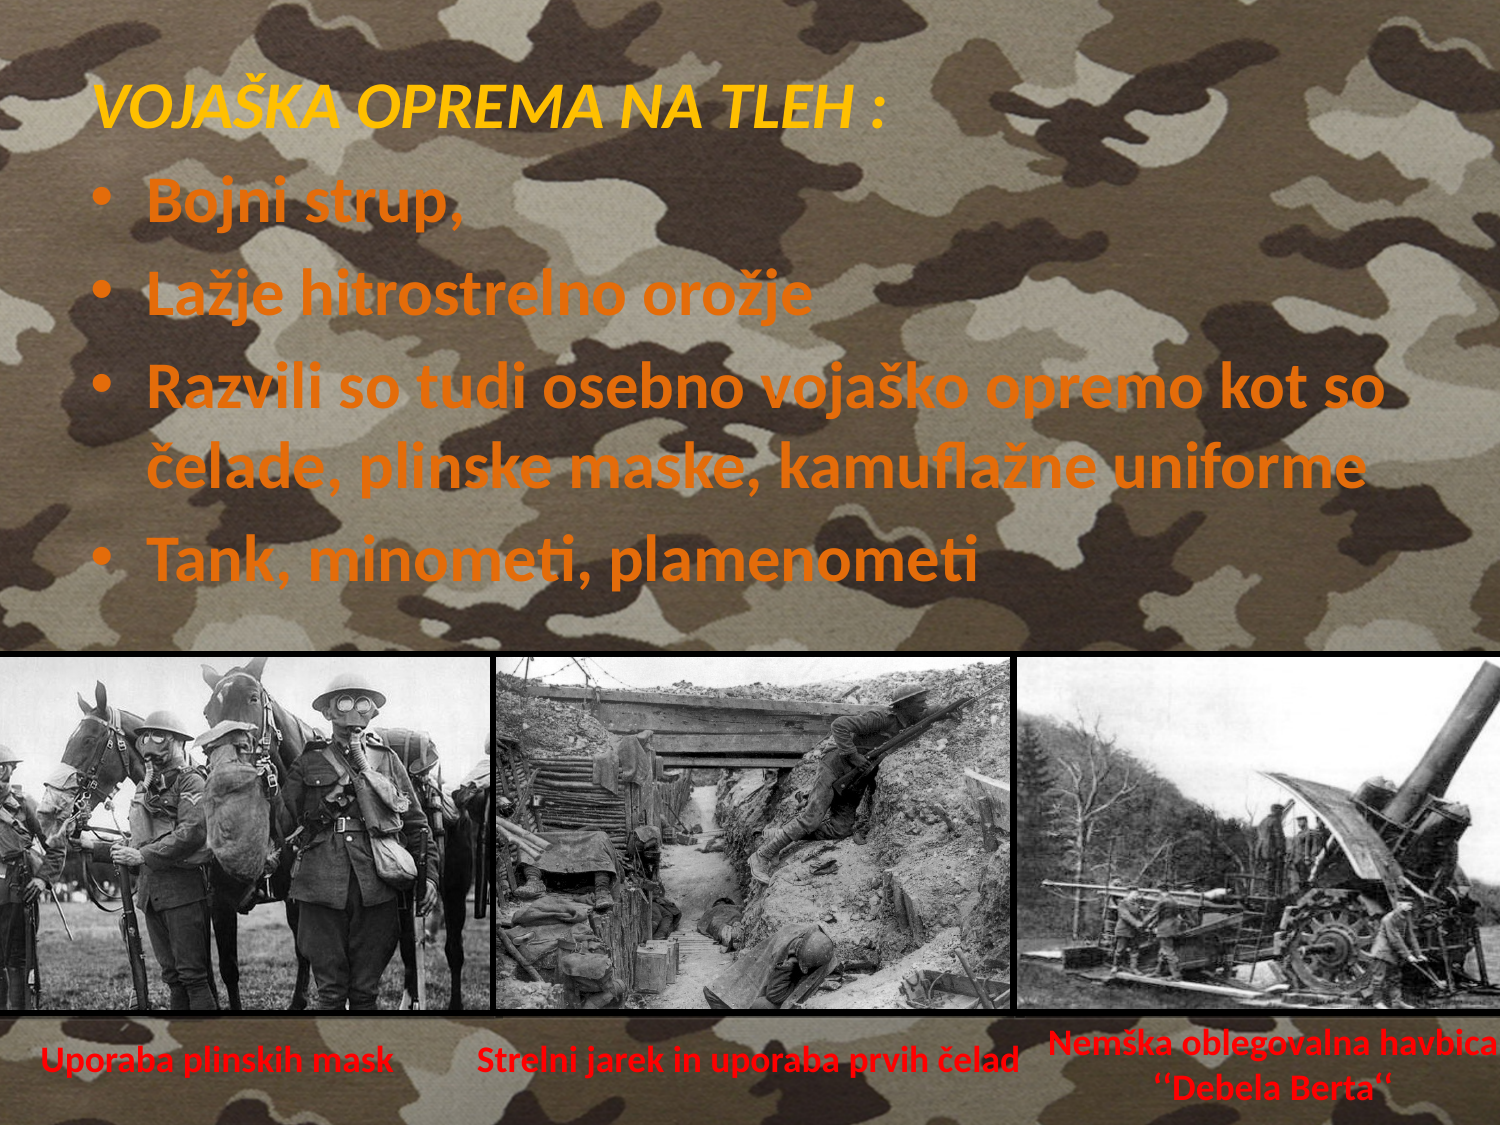

# VOJAŠKA OPREMA NA TLEH :
Bojni strup,
Lažje hitrostrelno orožje
Razvili so tudi osebno vojaško opremo kot so čelade, plinske maske, kamuflažne uniforme
Tank, minometi, plamenometi
Nemška oblegovalna havbica
‘‘Debela Berta‘‘
Uporaba plinskih mask
Strelni jarek in uporaba prvih čelad